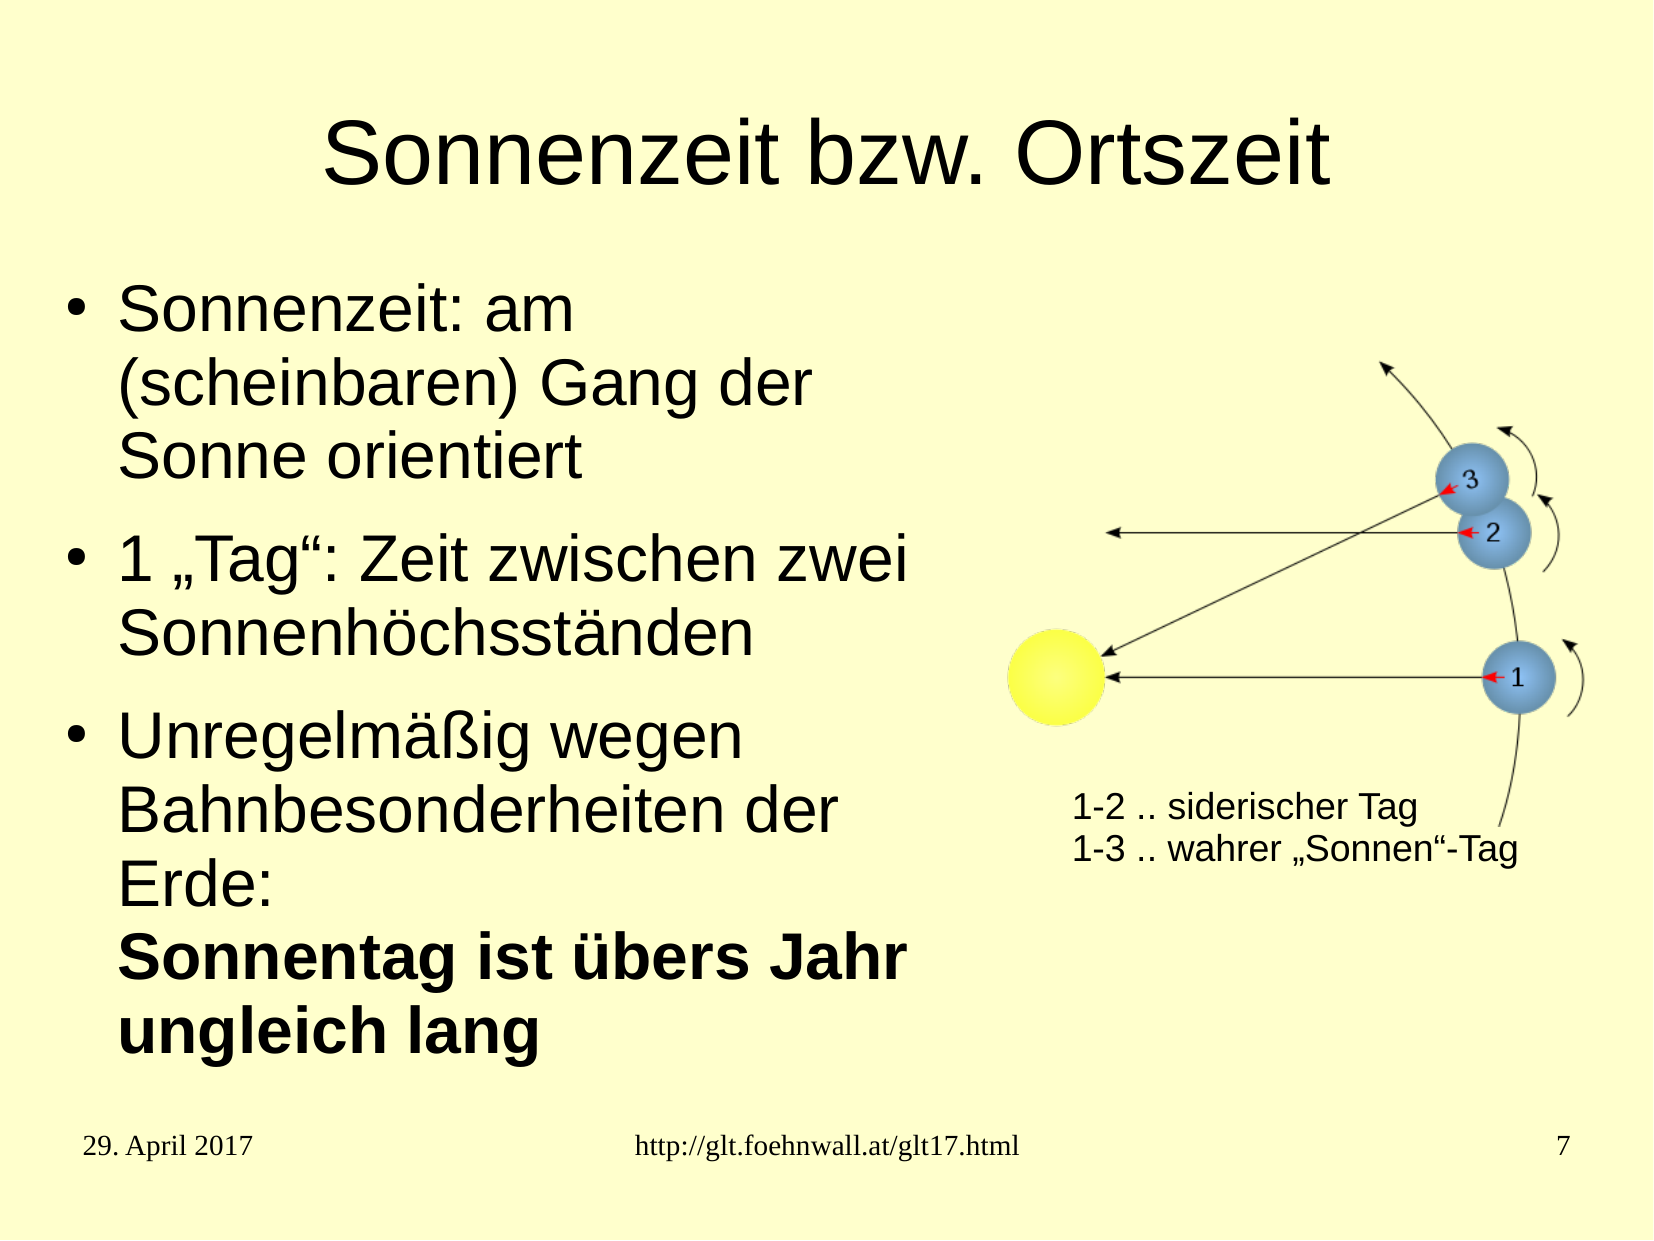

# Sonnenzeit bzw. Ortszeit
Sonnenzeit: am (scheinbaren) Gang der Sonne orientiert
1 „Tag“: Zeit zwischen zwei Sonnenhöchsständen
Unregelmäßig wegen Bahnbesonderheiten der Erde:
Sonnentag ist übers Jahr ungleich lang
1-2 .. siderischer Tag
1-3 .. wahrer „Sonnen“-Tag
29. April 2017
http://glt.foehnwall.at/glt17.html
7